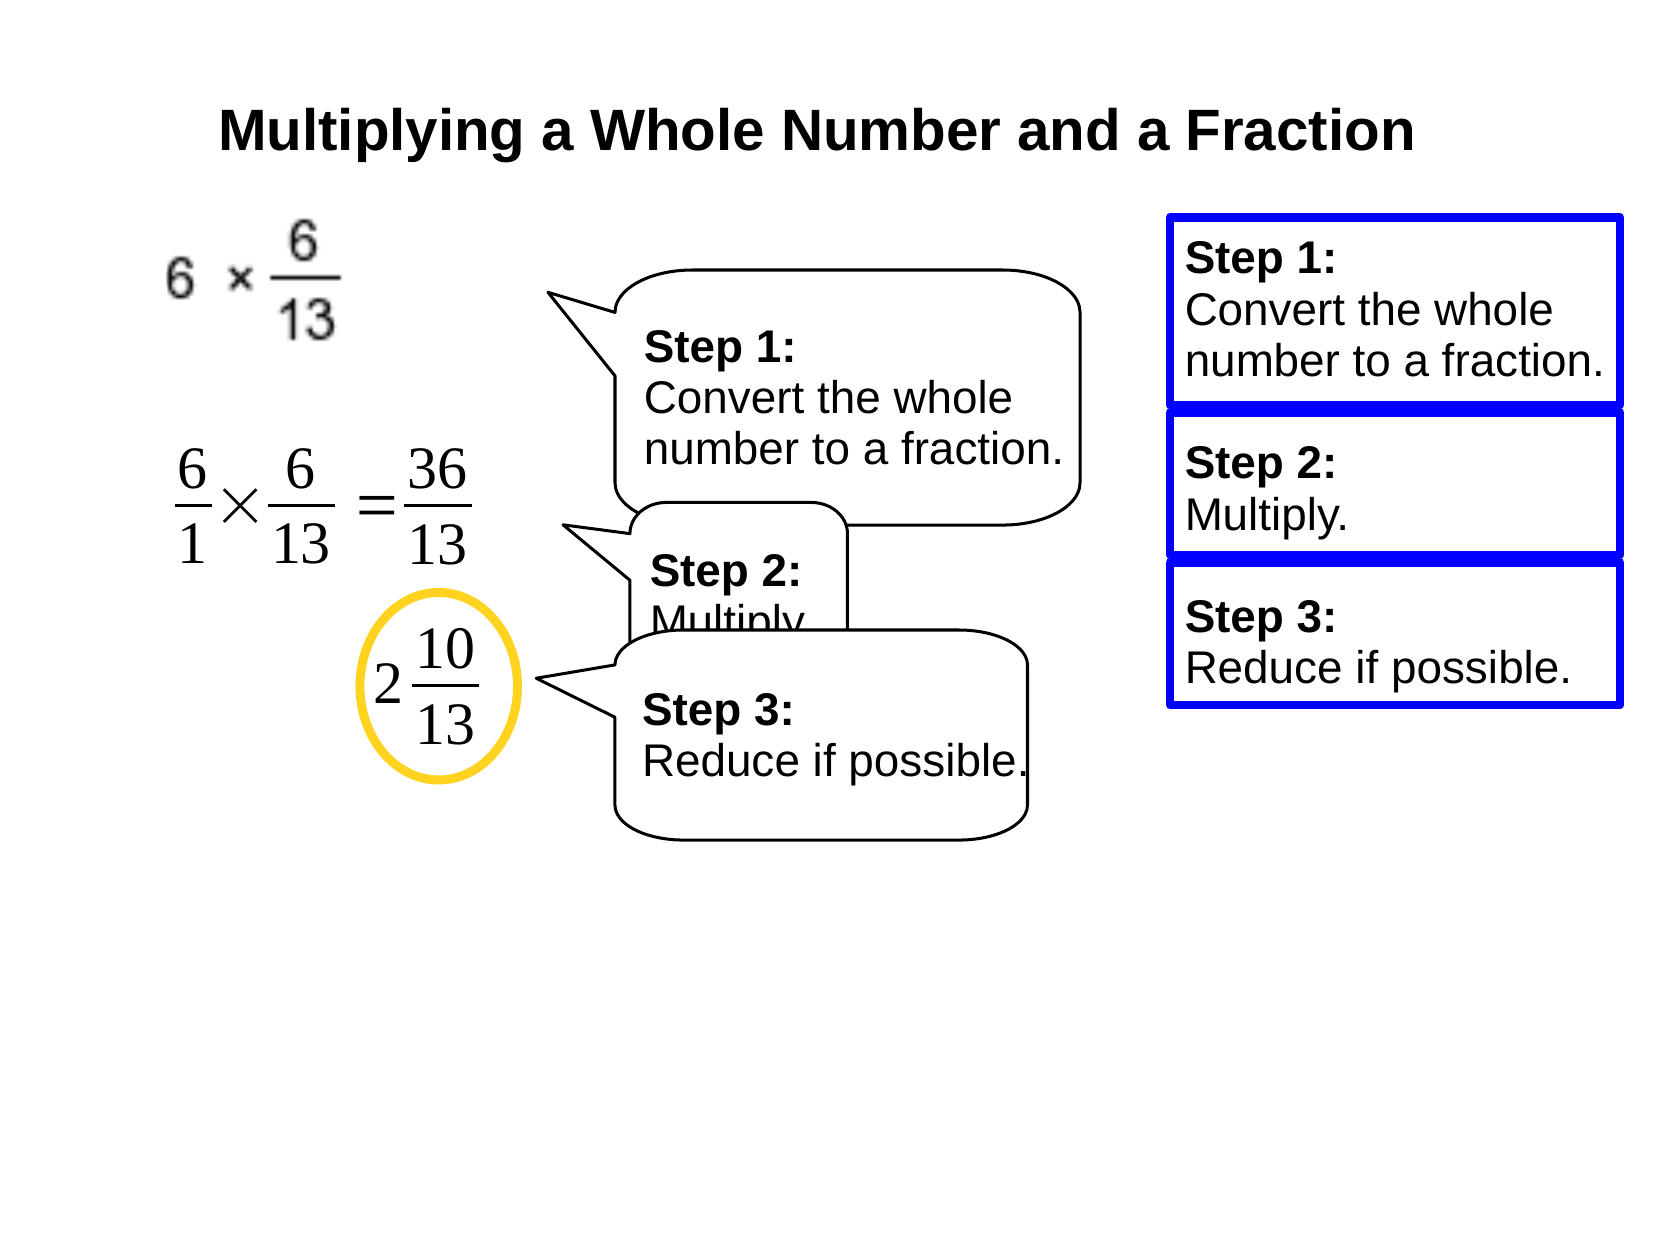

Multiplying a Whole Number and a Fraction
Step 1:
Convert the whole number to a fraction.
Step 2:
Multiply.
Step 3:
Reduce if possible.
Step 1:
Convert the whole
number to a fraction.
Step 2:
Multiply.
Step 3:
Reduce if possible.